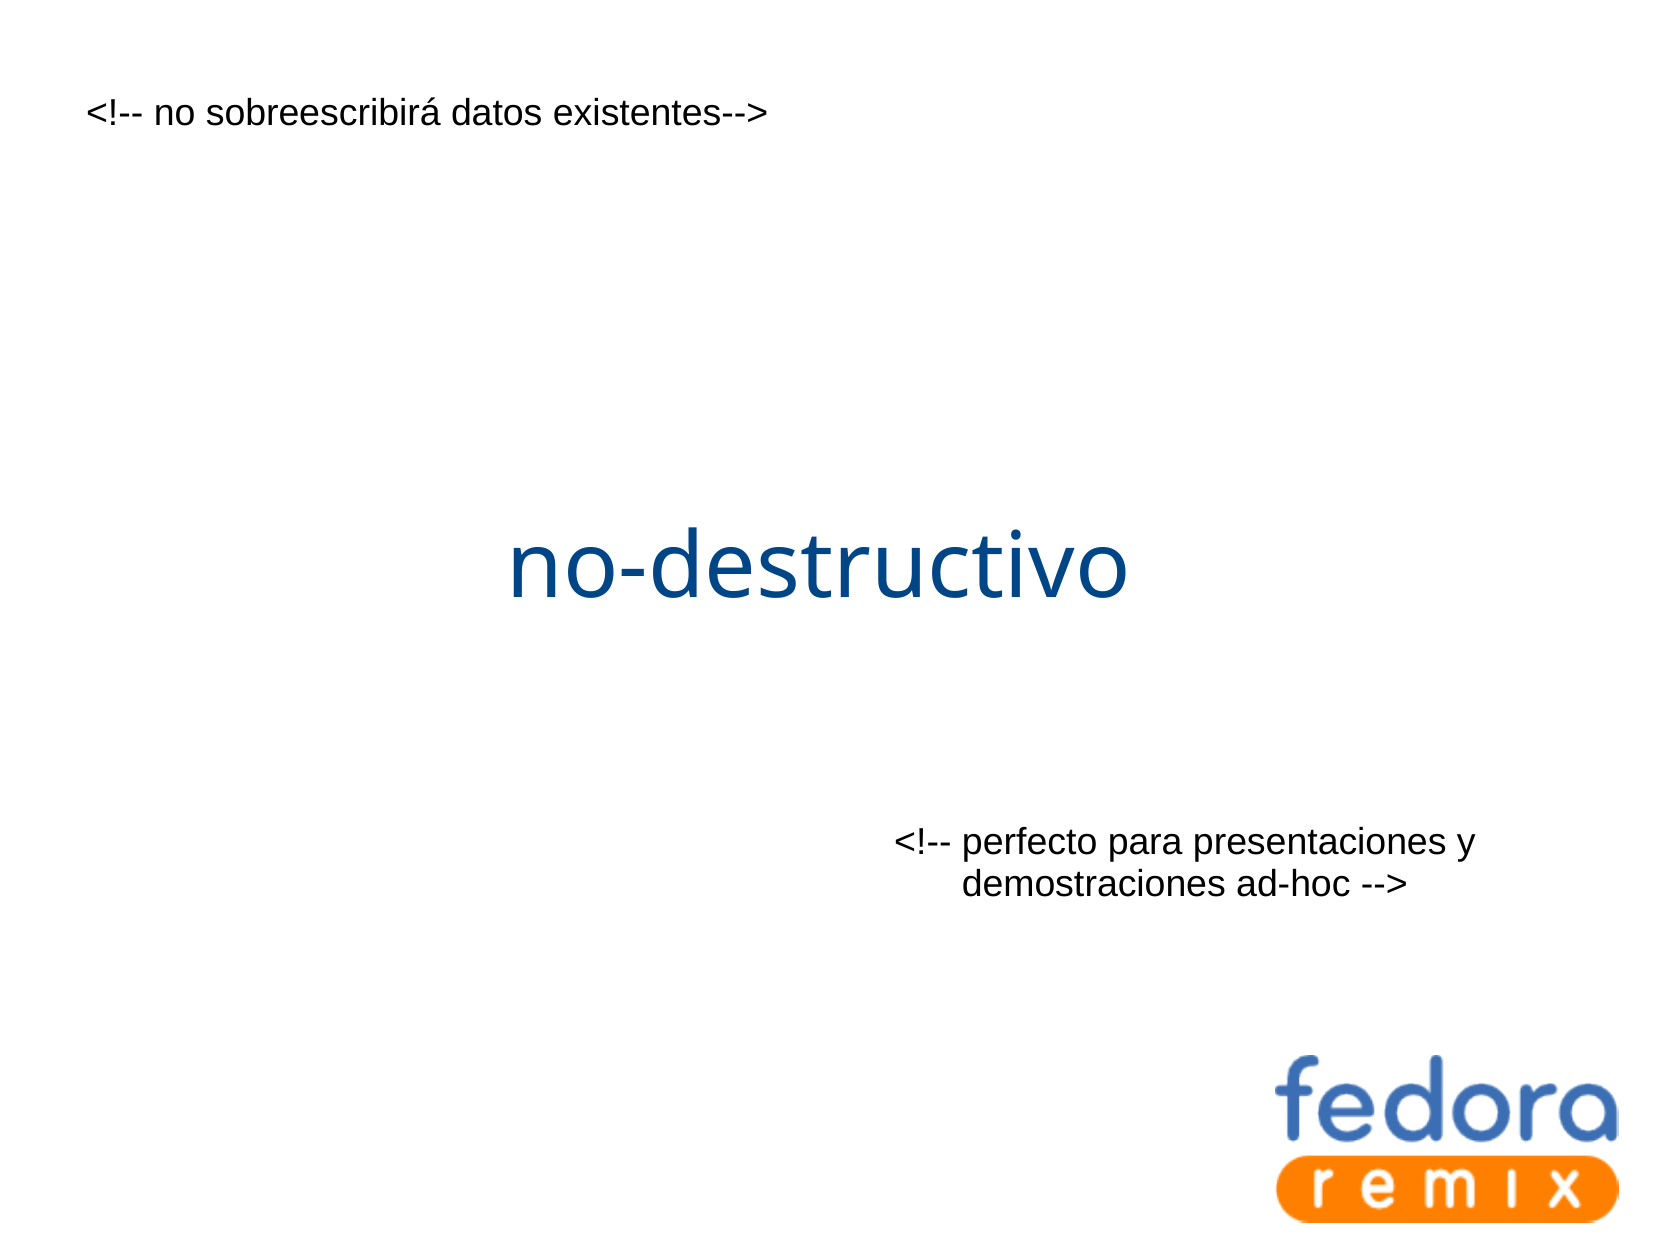

<!-- no sobreescribirá datos existentes-->
# no-destructivo
<!-- perfecto para presentaciones y demostraciones ad-hoc -->